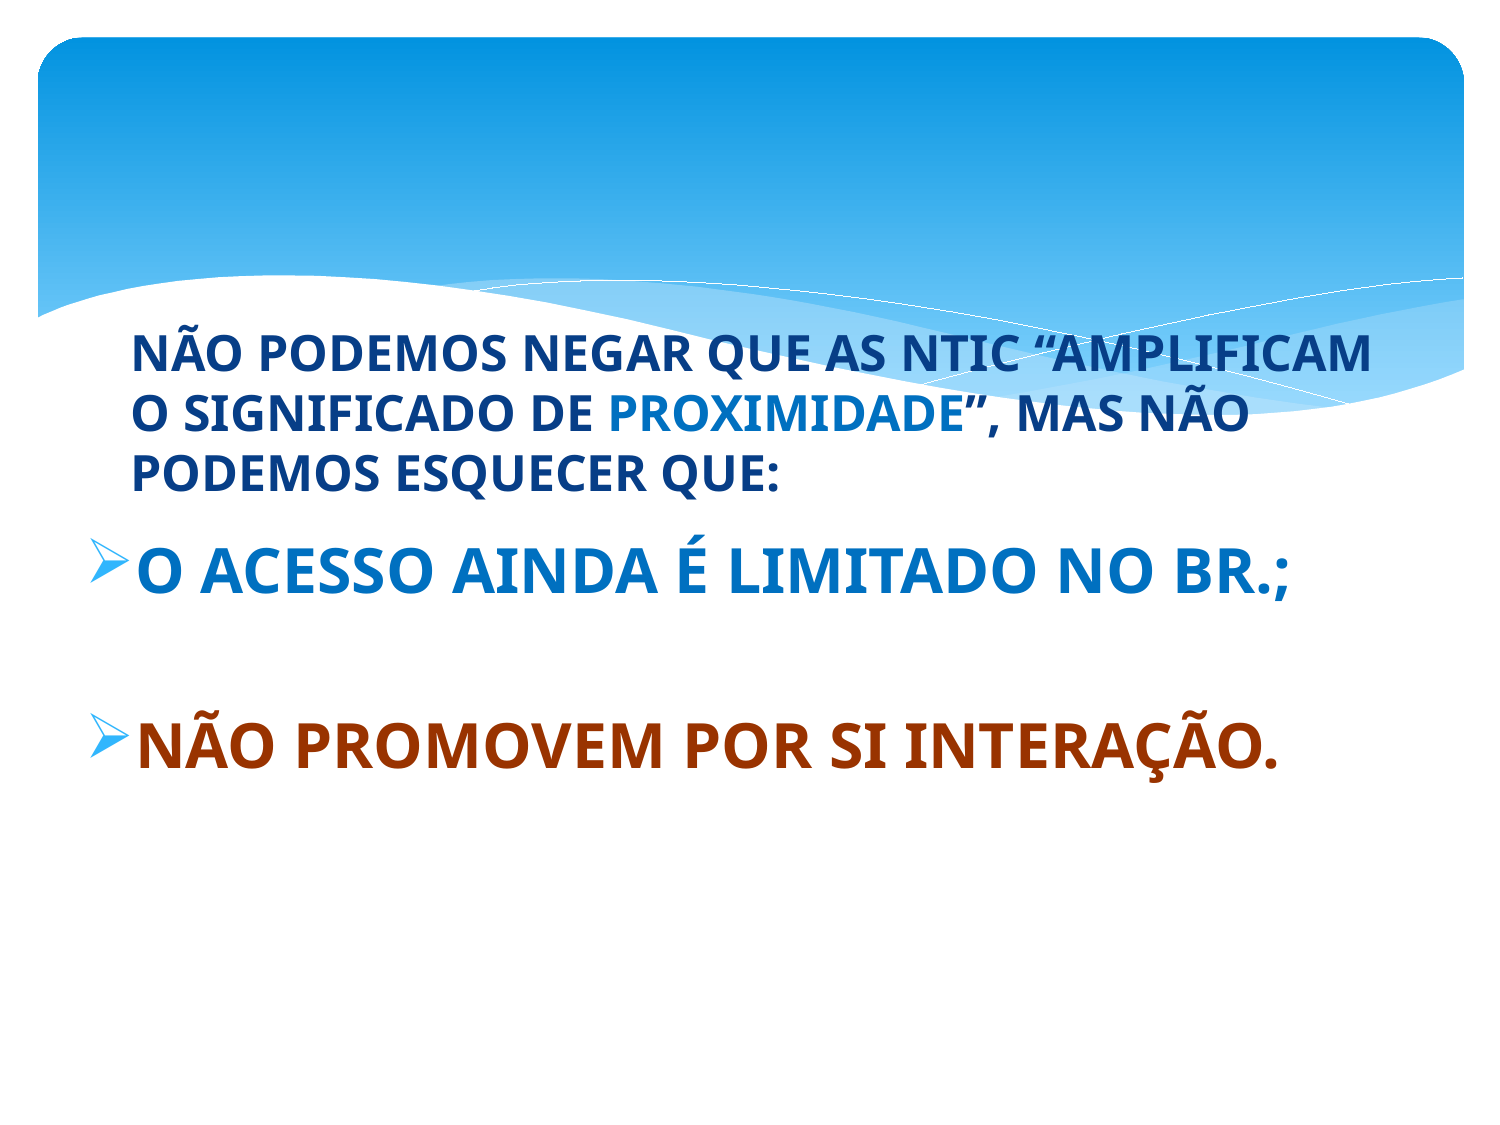

# NÃO PODEMOS NEGAR QUE AS NTIC “AMPLIFICAM O SIGNIFICADO DE PROXIMIDADE”, MAS NÃO PODEMOS ESQUECER QUE:
O ACESSO AINDA É LIMITADO NO BR.;
NÃO PROMOVEM POR SI INTERAÇÃO.